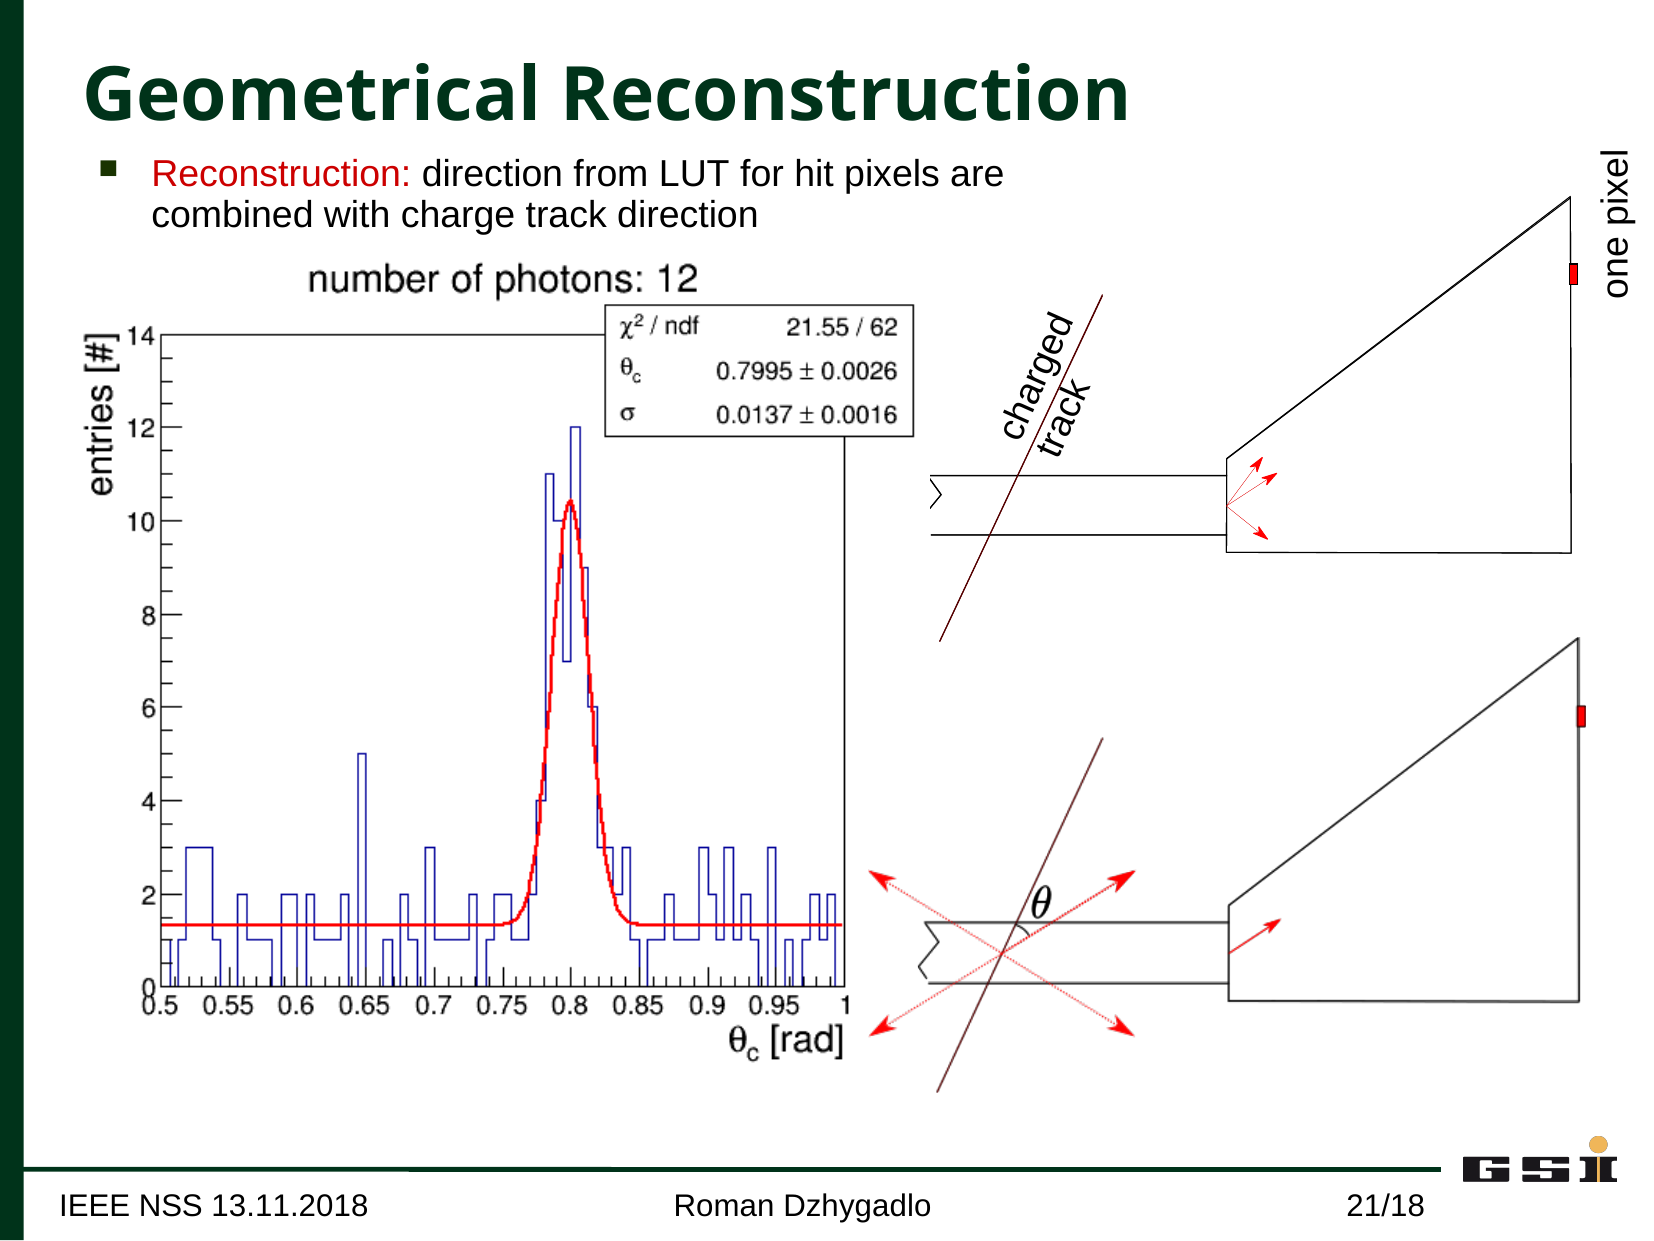

# Geometrical Reconstruction
Reconstruction: direction from LUT for hit pixels are combined with charge track direction
one pixel
charged track
IEEE NSS 13.11.2018 Roman Dzhygadlo
21